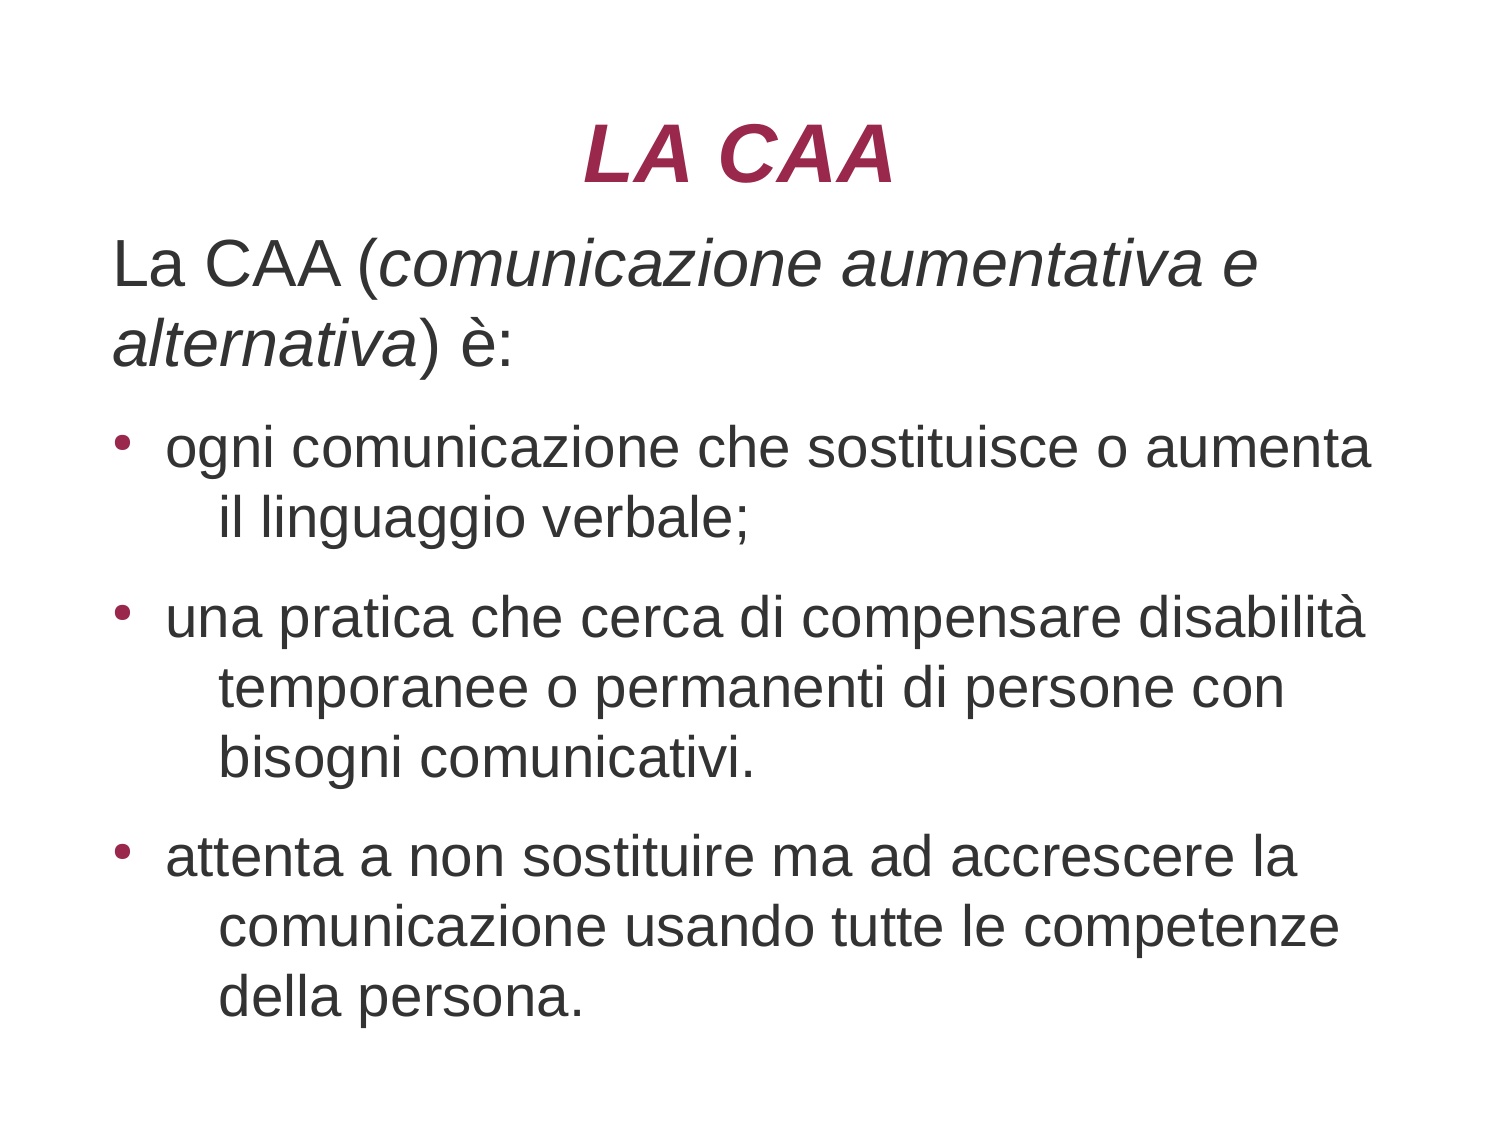

# LA CAA
La CAA (comunicazione aumentativa e alternativa) è:
ogni comunicazione che sostituisce o aumenta il linguaggio verbale;
una pratica che cerca di compensare disabilità temporanee o permanenti di persone con bisogni comunicativi.
attenta a non sostituire ma ad accrescere la comunicazione usando tutte le competenze della persona.